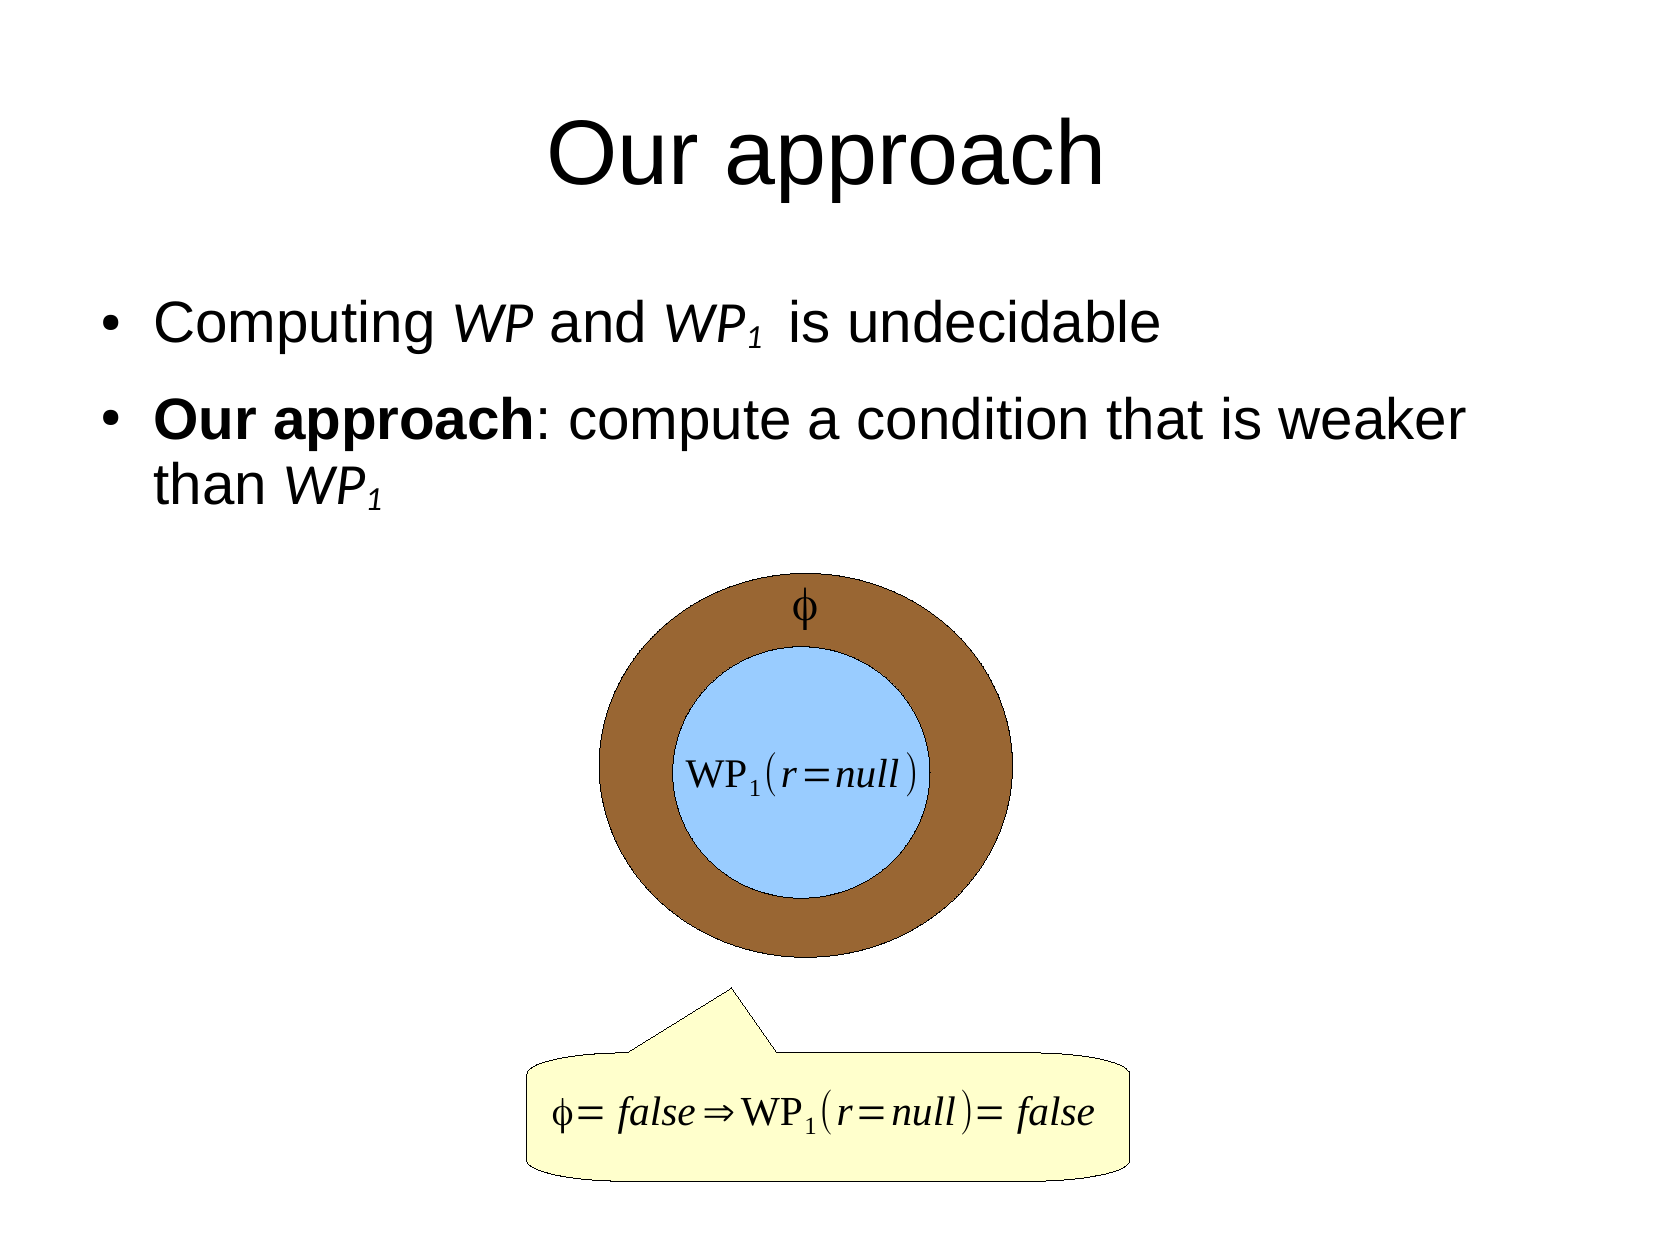

# Our approach
Computing WP and WP1 is undecidable
Our approach: compute a condition that is weaker than WP1